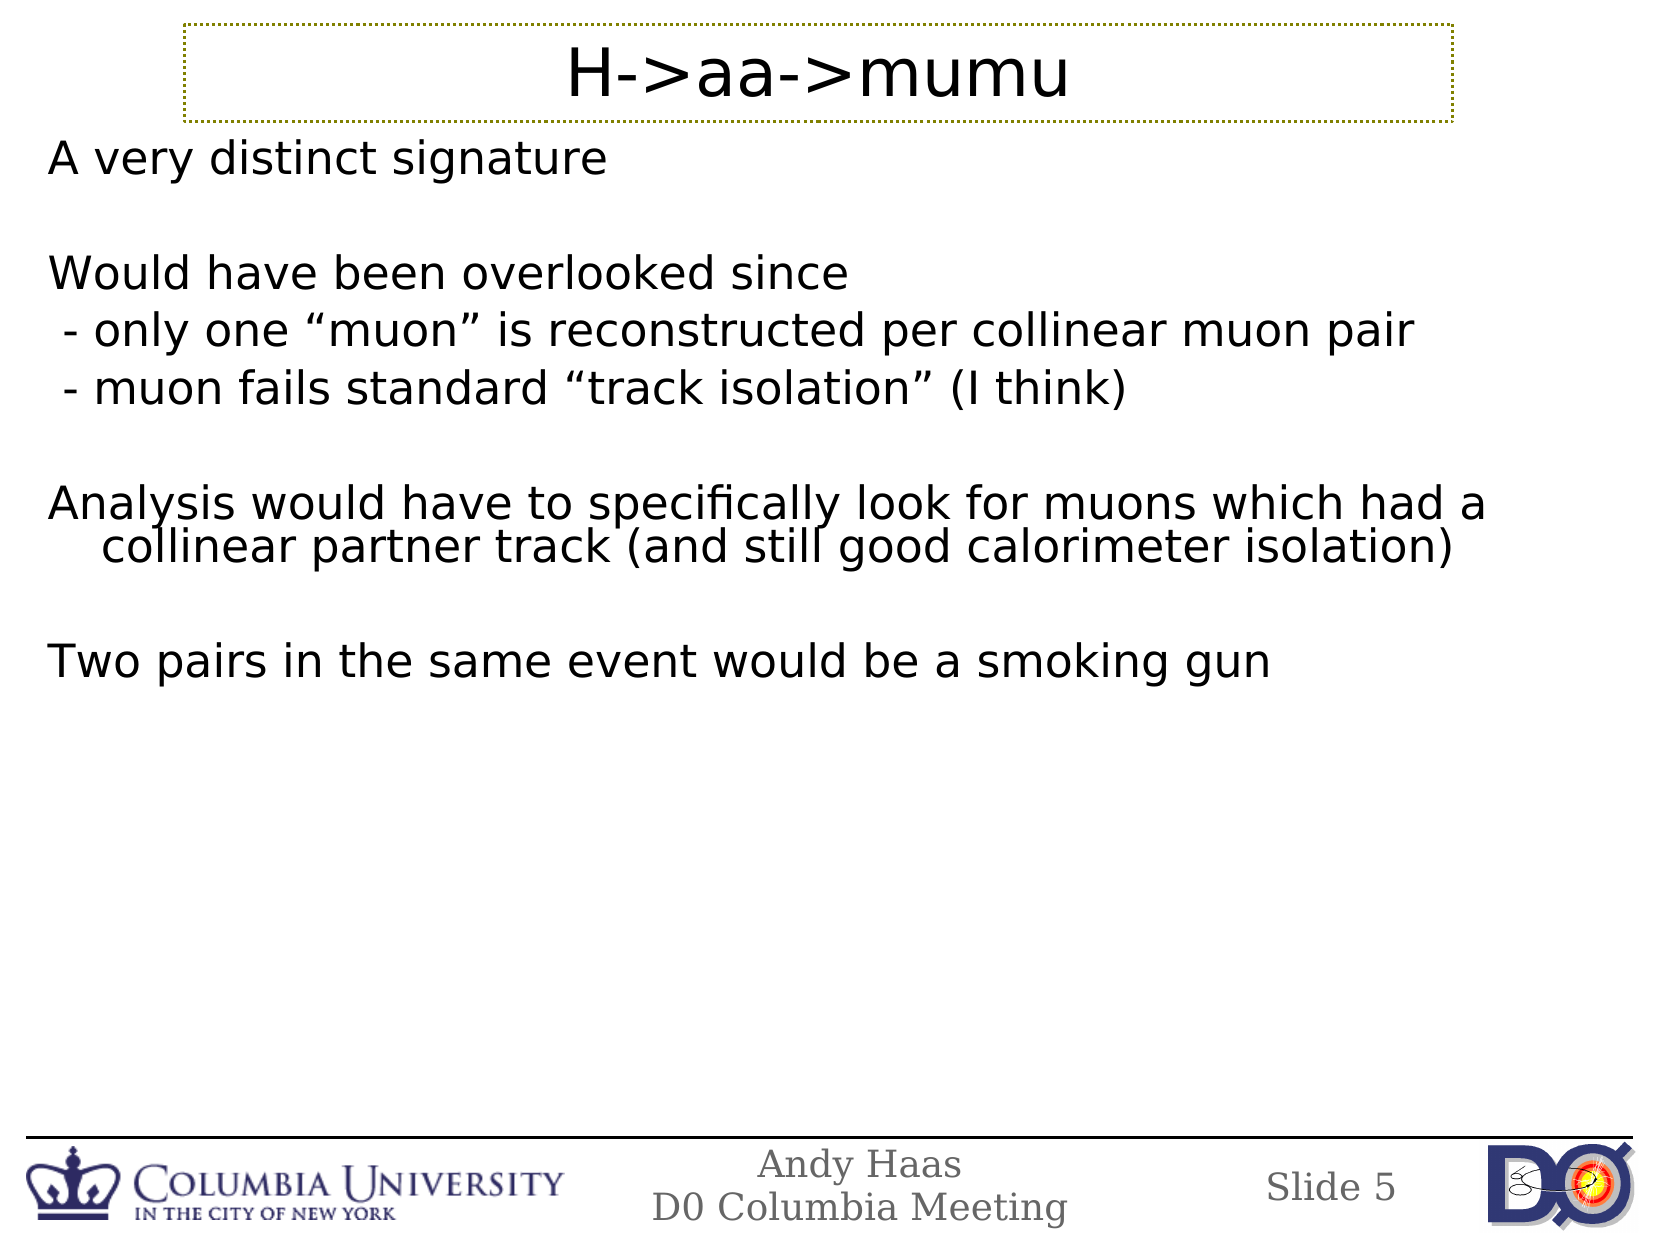

H->aa->mumu
# A very distinct signature
Would have been overlooked since
 - only one “muon” is reconstructed per collinear muon pair
 - muon fails standard “track isolation” (I think)
Analysis would have to specifically look for muons which had a collinear partner track (and still good calorimeter isolation)
Two pairs in the same event would be a smoking gun